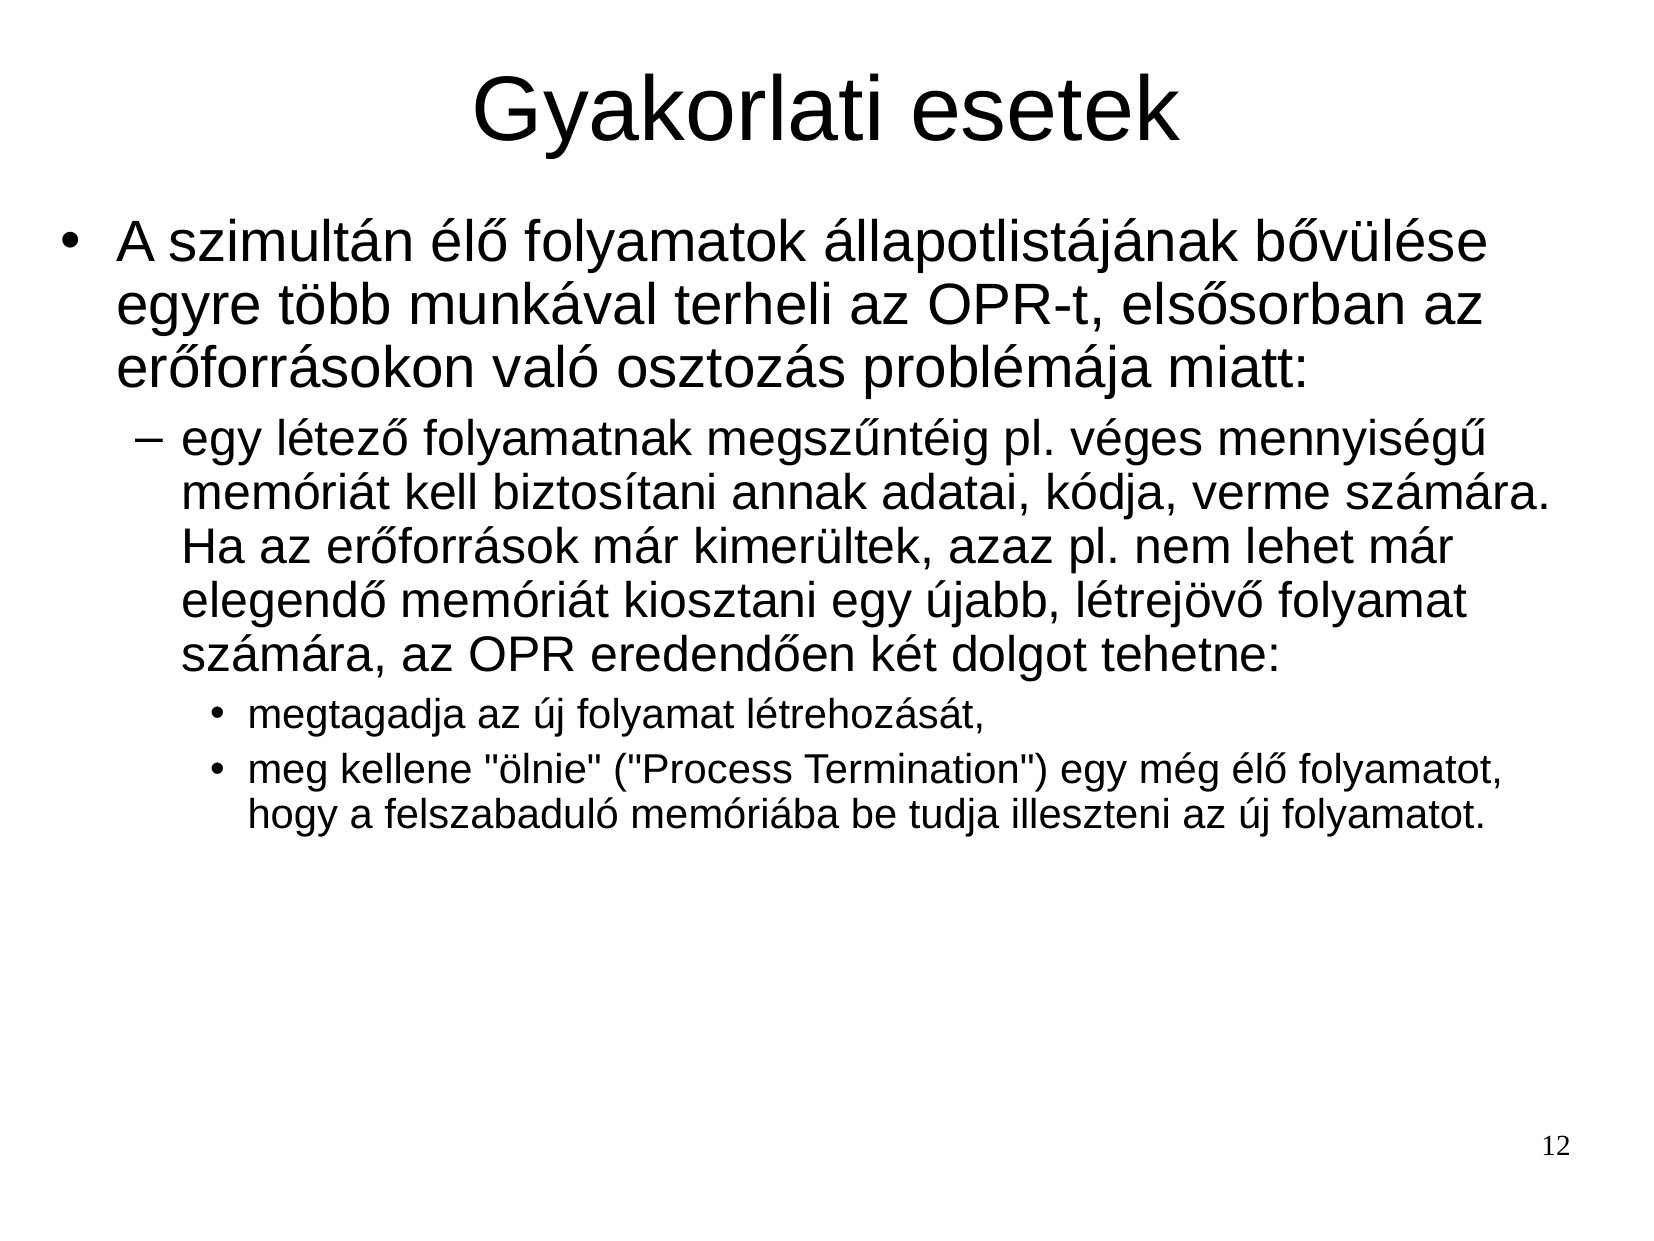

# Gyakorlati esetek
A szimultán élő folyamatok állapotlistájának bővülése egyre több munkával terheli az OPR-t, elsősorban az erőforrásokon való osztozás problémája miatt:
egy létező folyamatnak megszűntéig pl. véges mennyiségű memóriát kell biztosítani annak adatai, kódja, verme számára. Ha az erőforrások már kimerültek, azaz pl. nem lehet már elegendő memóriát kiosztani egy újabb, létrejövő folyamat számára, az OPR eredendően két dolgot tehetne:
megtagadja az új folyamat létrehozását,
meg kellene "ölnie" ("Process Termination") egy még élő folyamatot, hogy a felszabaduló memóriába be tudja illeszteni az új folyamatot.
12